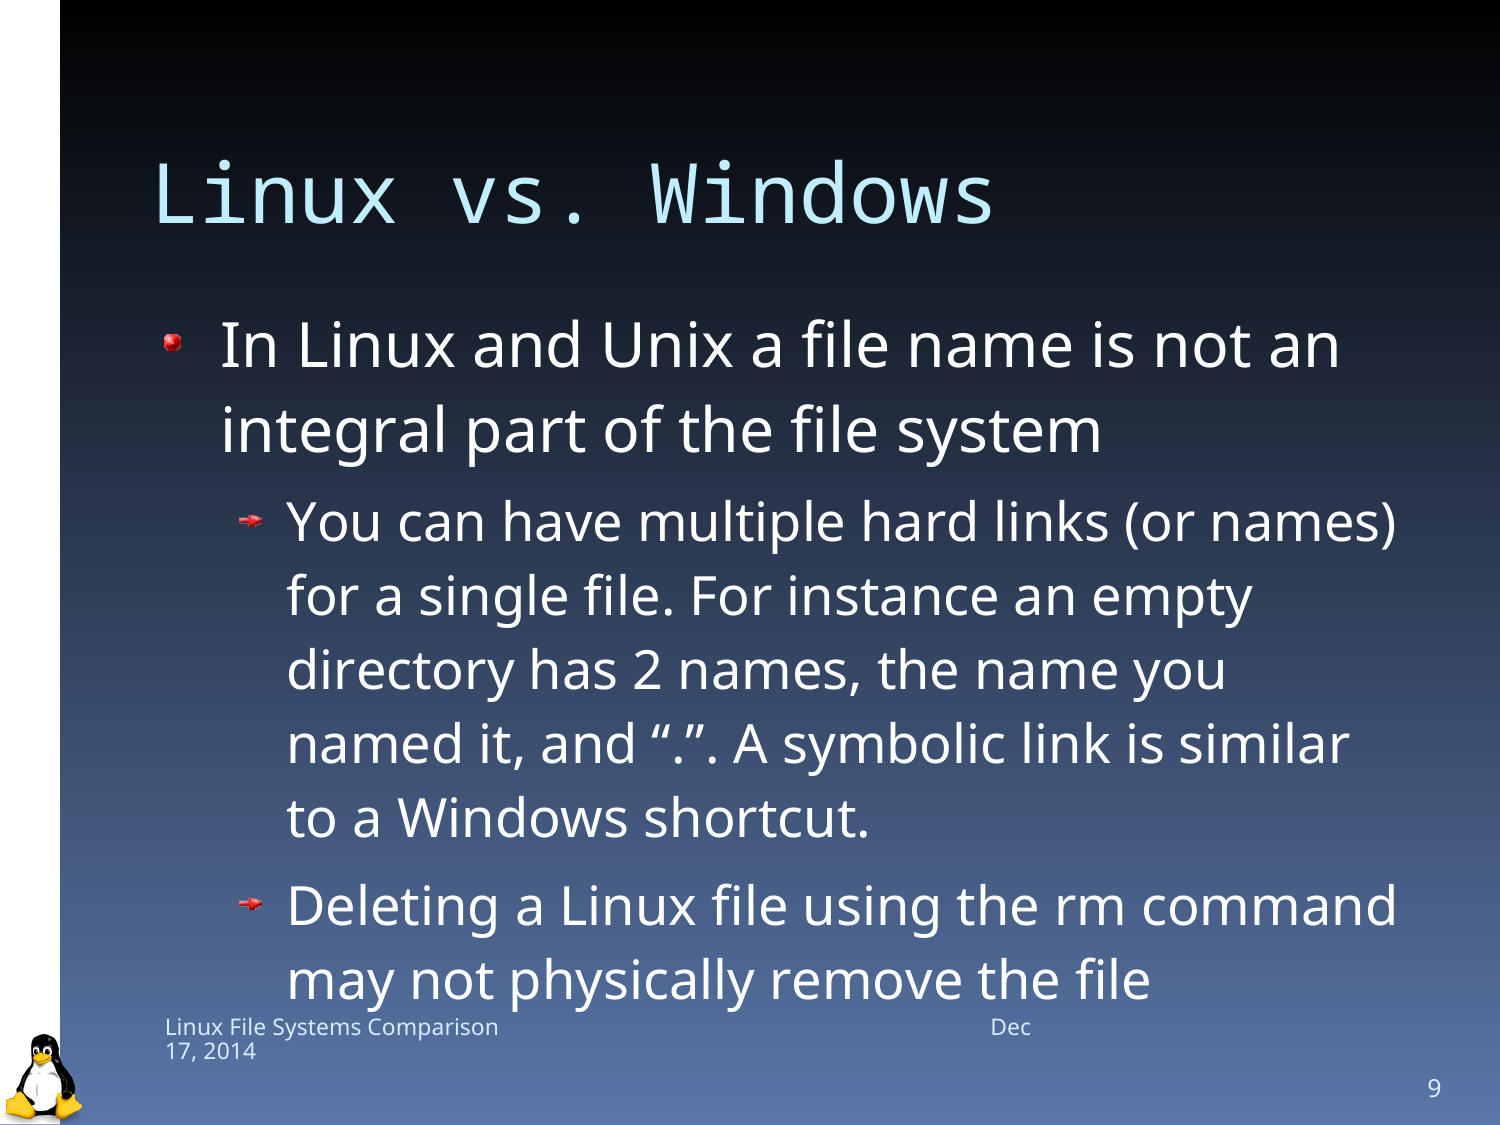

# Linux vs. Windows
In Linux and Unix a file name is not an integral part of the file system
You can have multiple hard links (or names) for a single file. For instance an empty directory has 2 names, the name you named it, and “.”. A symbolic link is similar to a Windows shortcut.
Deleting a Linux file using the rm command may not physically remove the file
Linux File Systems Comparison Dec 17, 2014
Dec 17, 2014
9